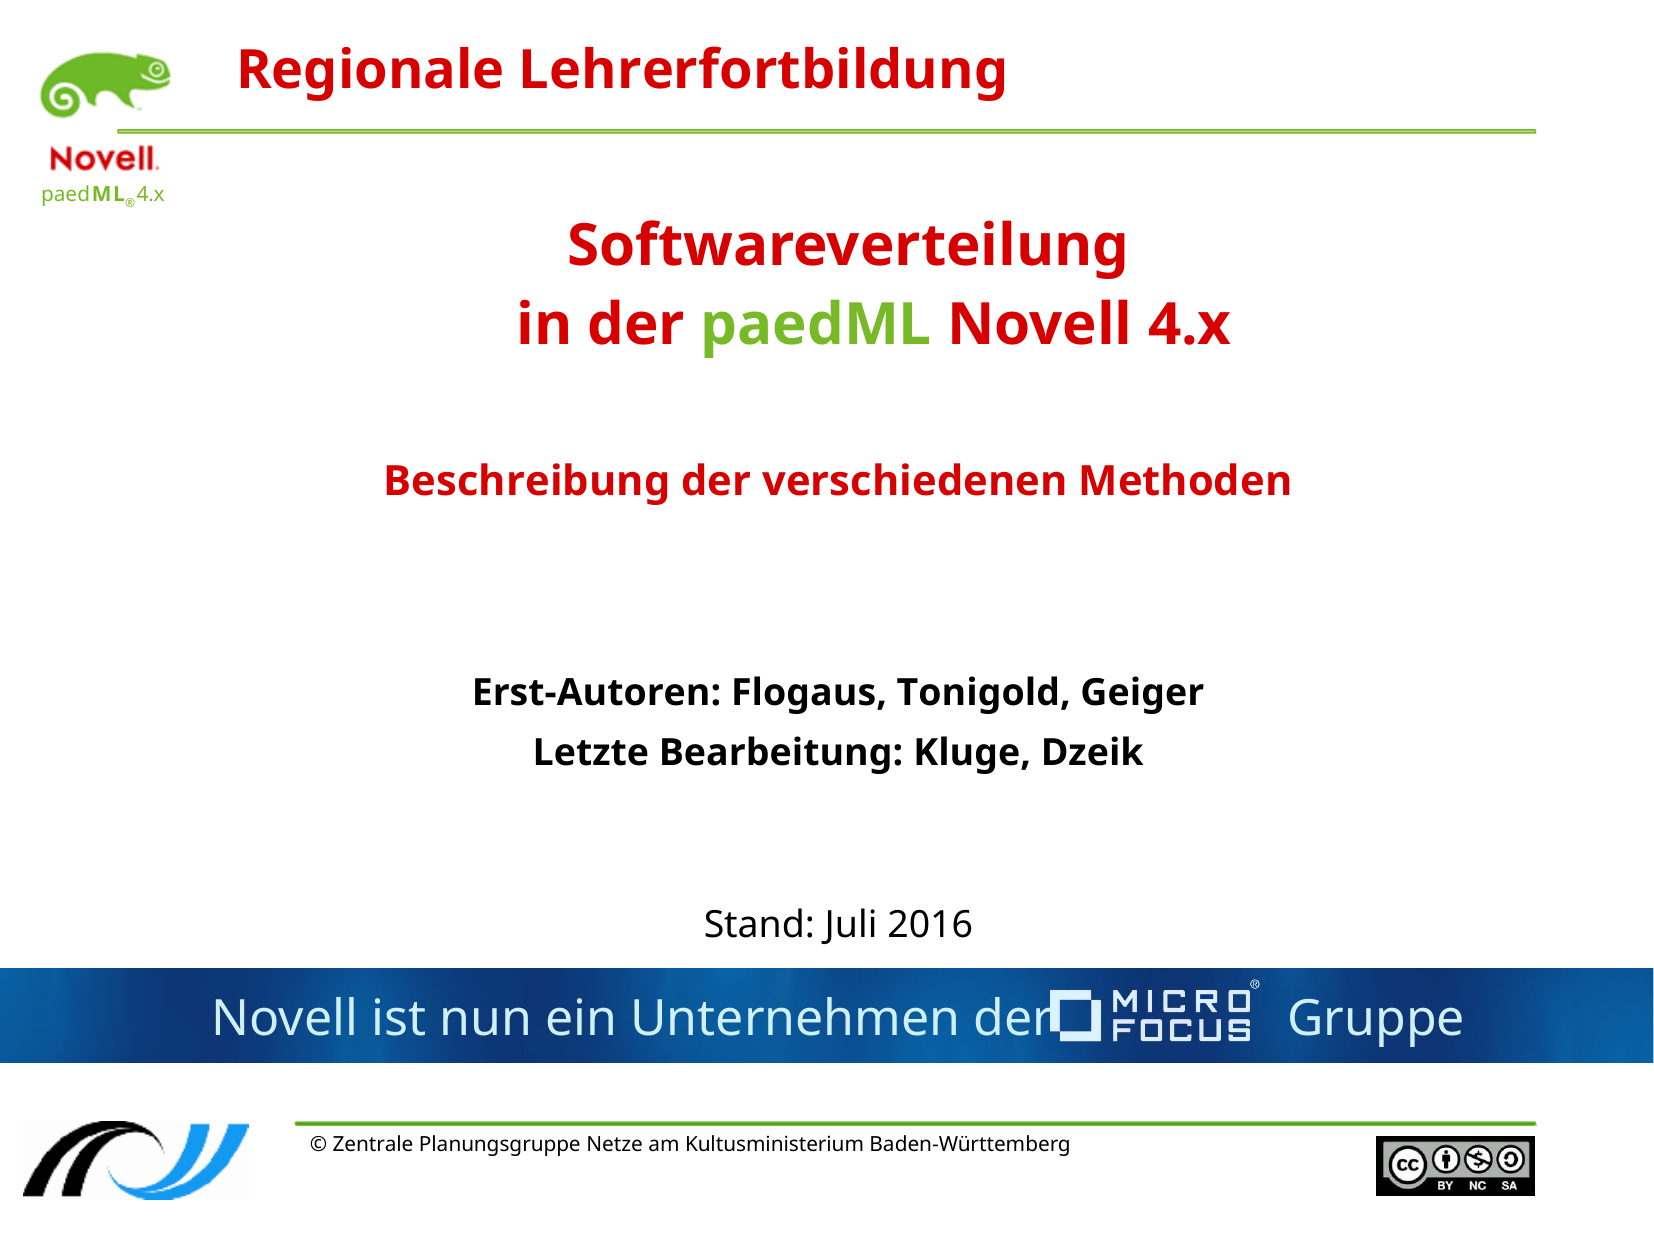

# Regionale Lehrerfortbildung
Softwareverteilung
in der paedML Novell 4.x
Beschreibung der verschiedenen Methoden
Erst-Autoren: Flogaus, Tonigold, Geiger
Letzte Bearbeitung: Kluge, Dzeik
Stand: Juli 2016
Novell ist nun ein Unternehmen der Gruppe
© Zentrale Planungsgruppe Netze am Kultusministerium Baden-Württemberg